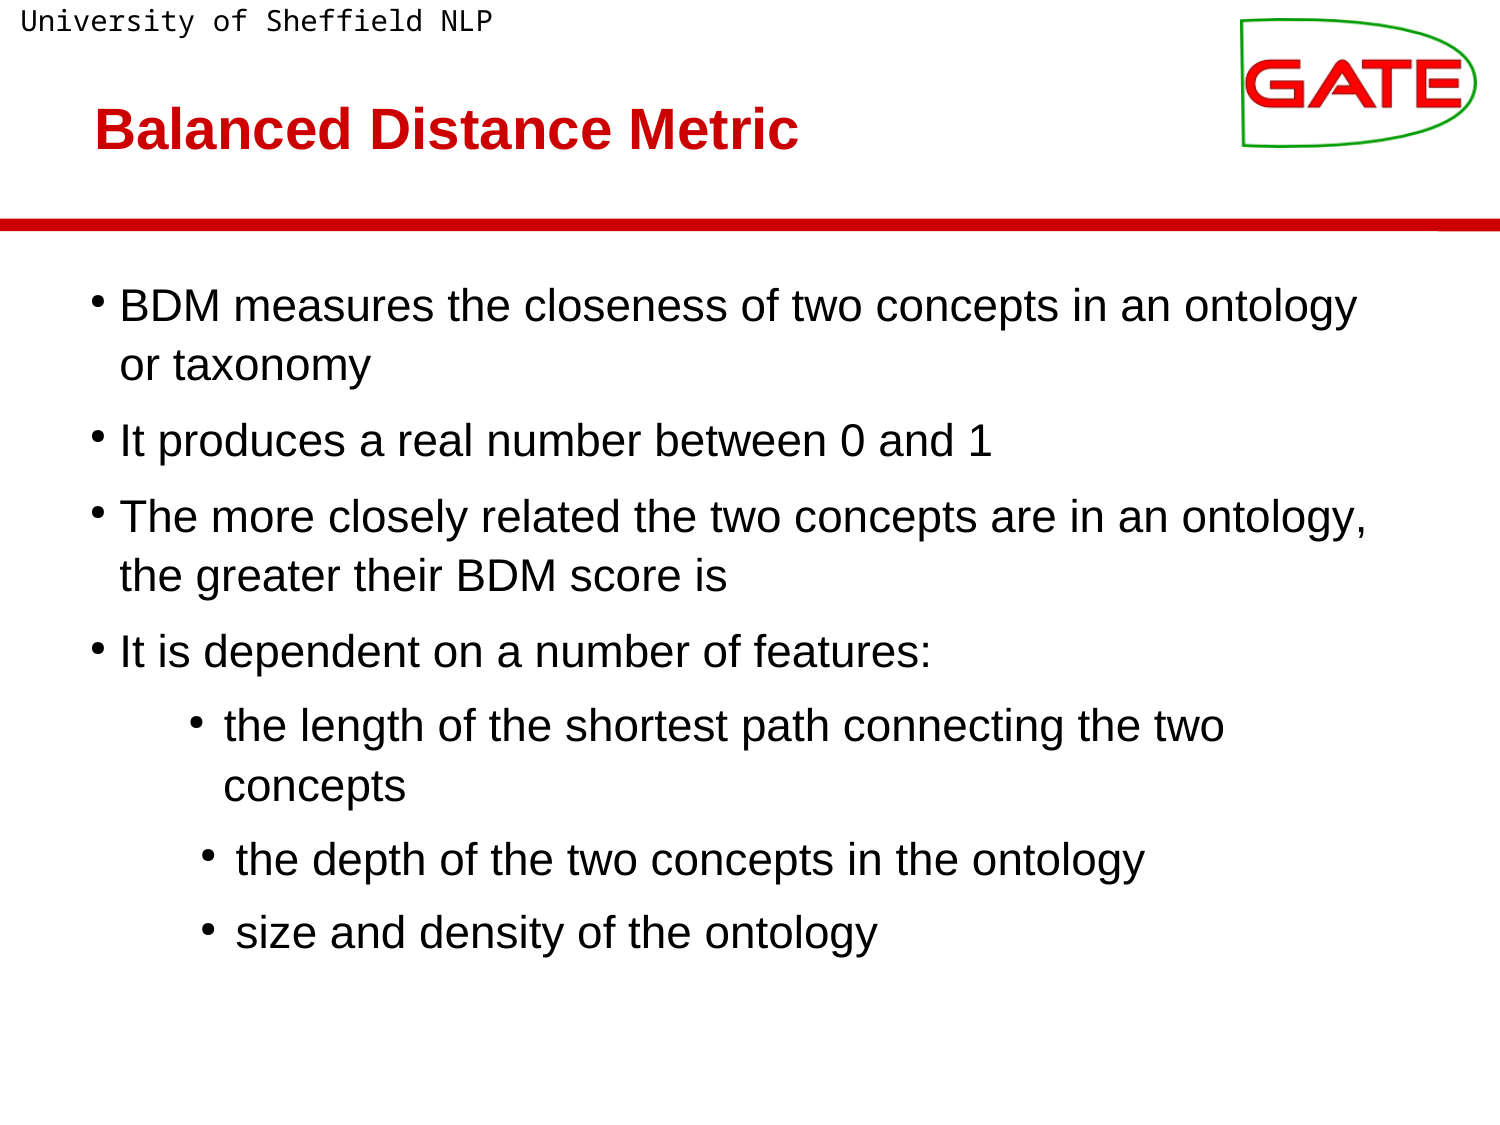

# Balanced Distance Metric
BDM measures the closeness of two concepts in an ontology or taxonomy
It produces a real number between 0 and 1
The more closely related the two concepts are in an ontology, the greater their BDM score is
It is dependent on a number of features:
the length of the shortest path connecting the two concepts
the depth of the two concepts in the ontology
size and density of the ontology